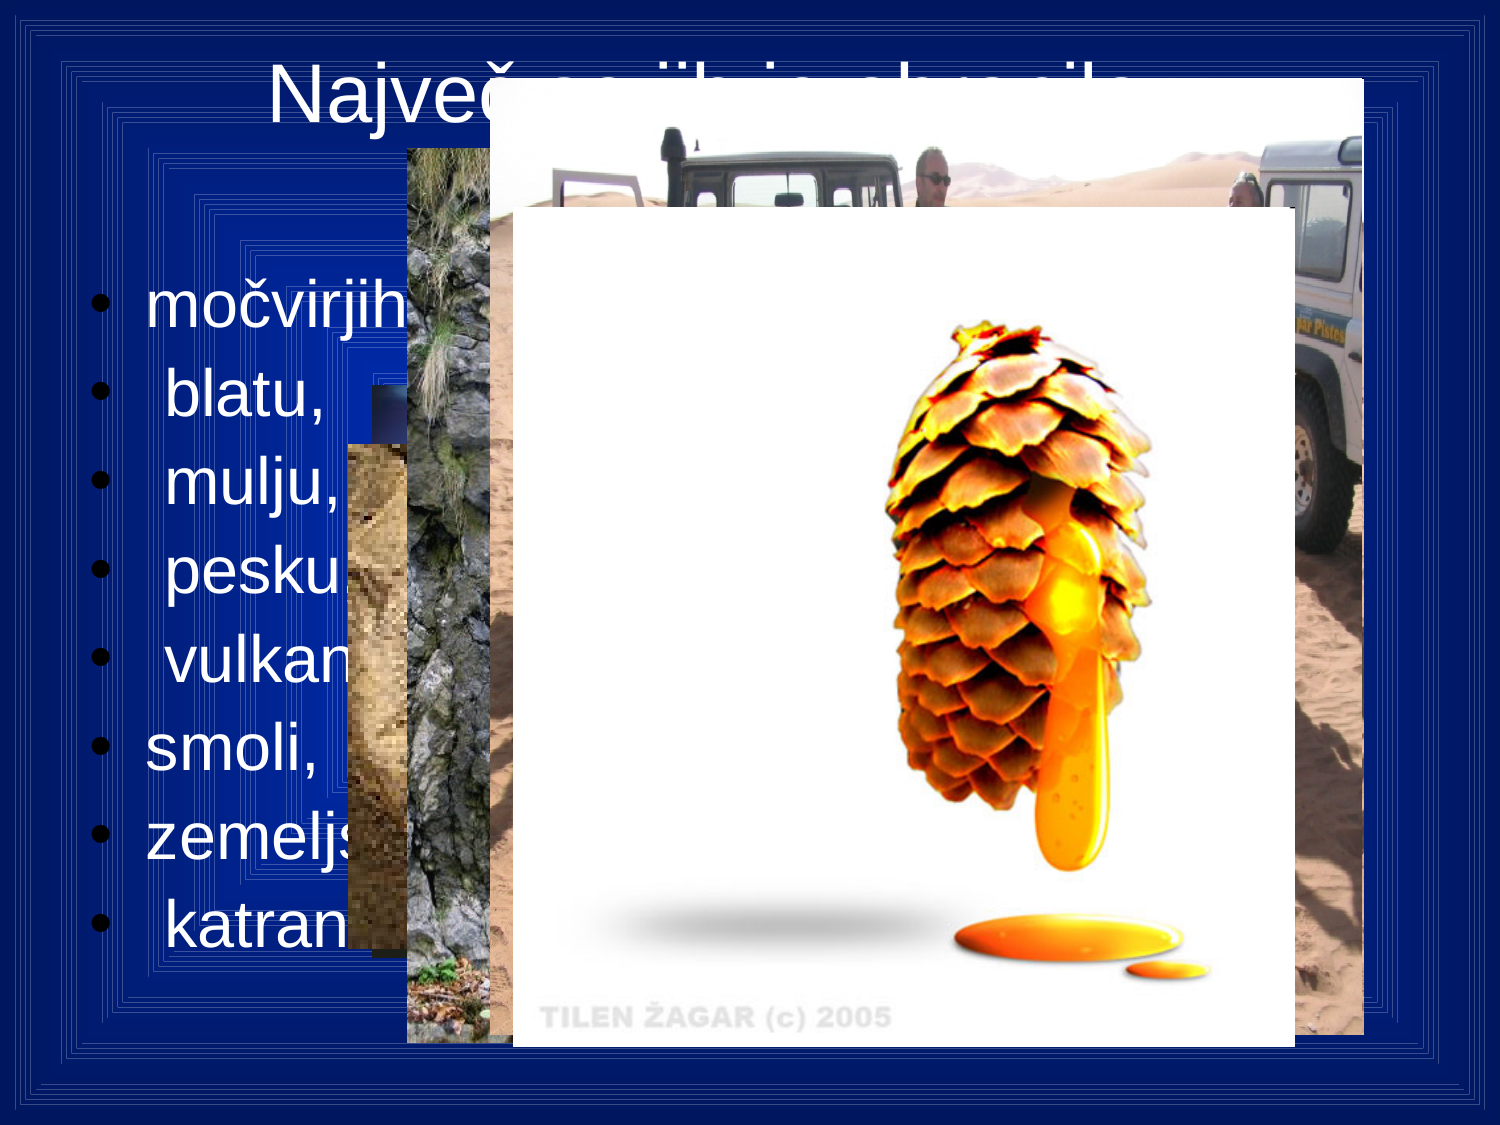

# Največ se jih je ohranilo v:
močvirjih,
 blatu,
 mulju,
 pesku,
 vulkanskem pesku,
smoli,
zemeljskem vosku,
 katranu……